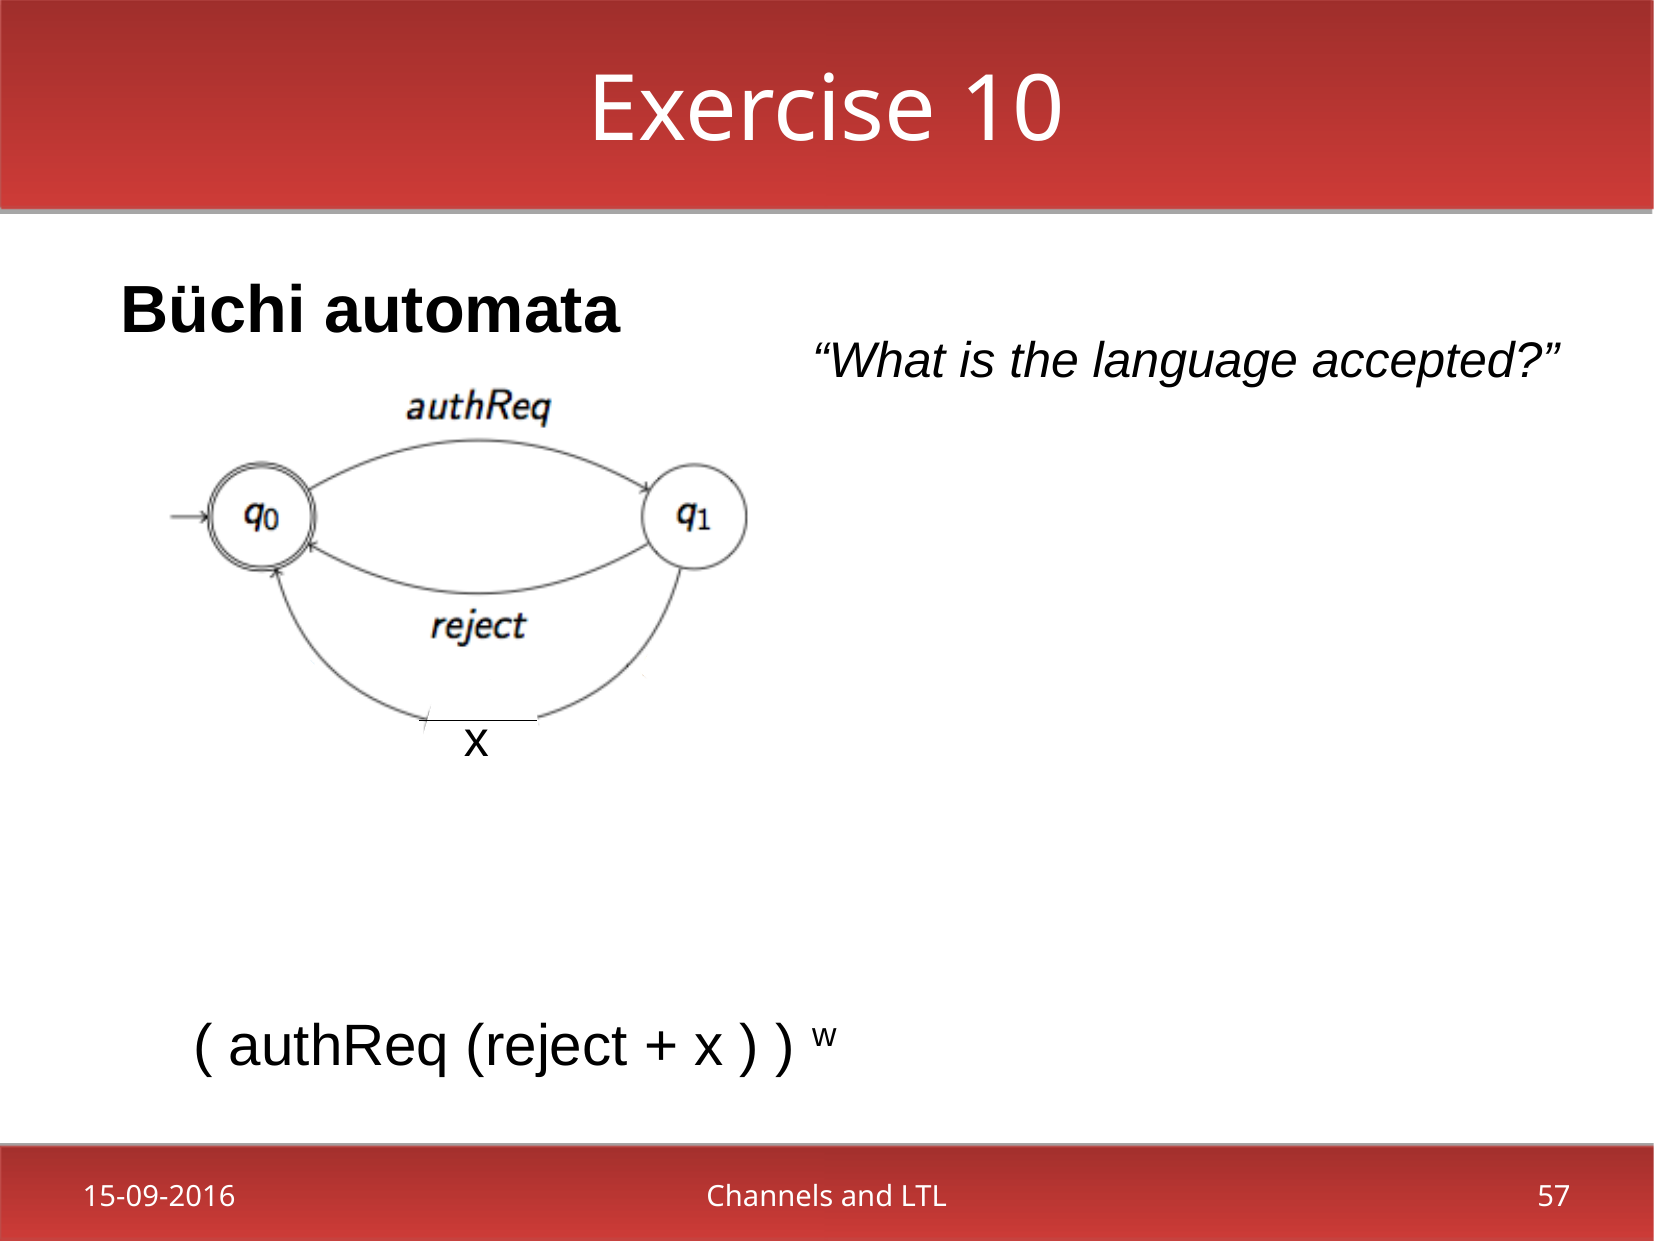

# Exercise 10
Büchi automata
“What is the language accepted?”
x
( authReq (reject + x ) ) w
15-09-2016
Channels and LTL
57